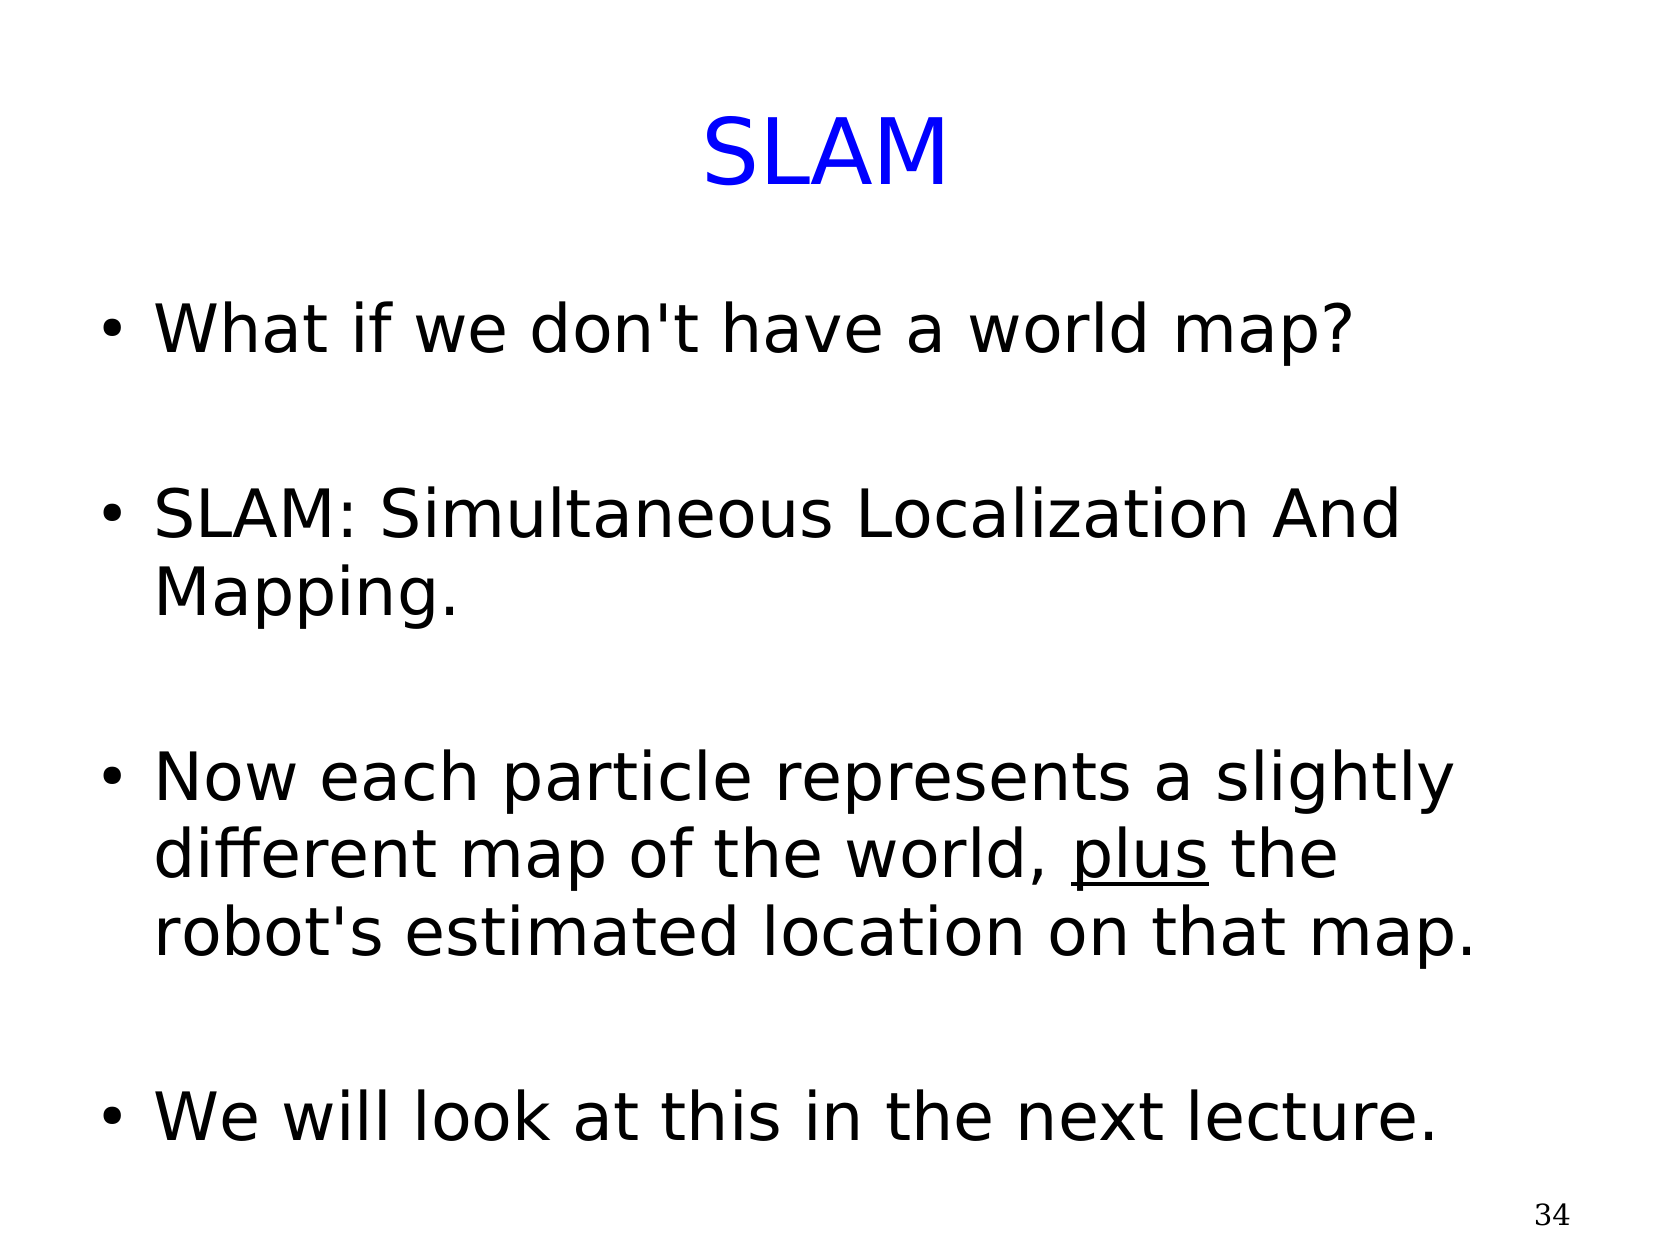

# SLAM
What if we don't have a world map?
SLAM: Simultaneous Localization And Mapping.
Now each particle represents a slightly different map of the world, plus the robot's estimated location on that map.
We will look at this in the next lecture.
34